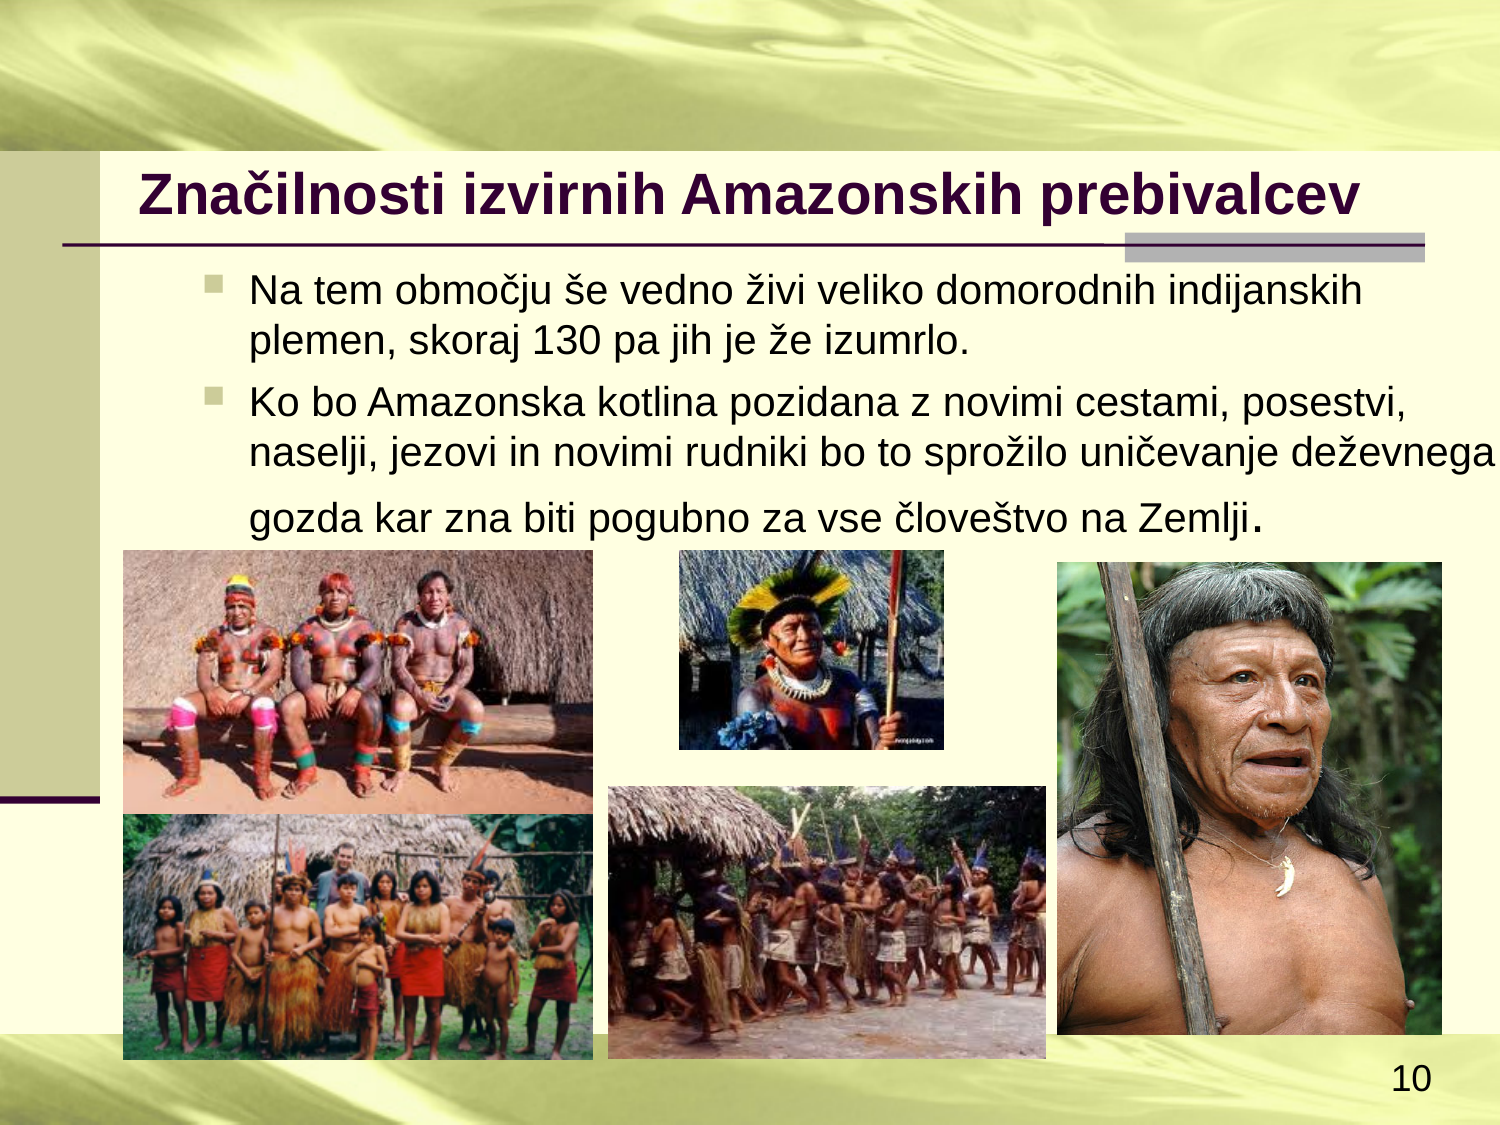

# Značilnosti izvirnih Amazonskih prebivalcev
Na tem območju še vedno živi veliko domorodnih indijanskih plemen, skoraj 130 pa jih je že izumrlo.
Ko bo Amazonska kotlina pozidana z novimi cestami, posestvi, naselji, jezovi in novimi rudniki bo to sprožilo uničevanje deževnega gozda kar zna biti pogubno za vse človeštvo na Zemlji.